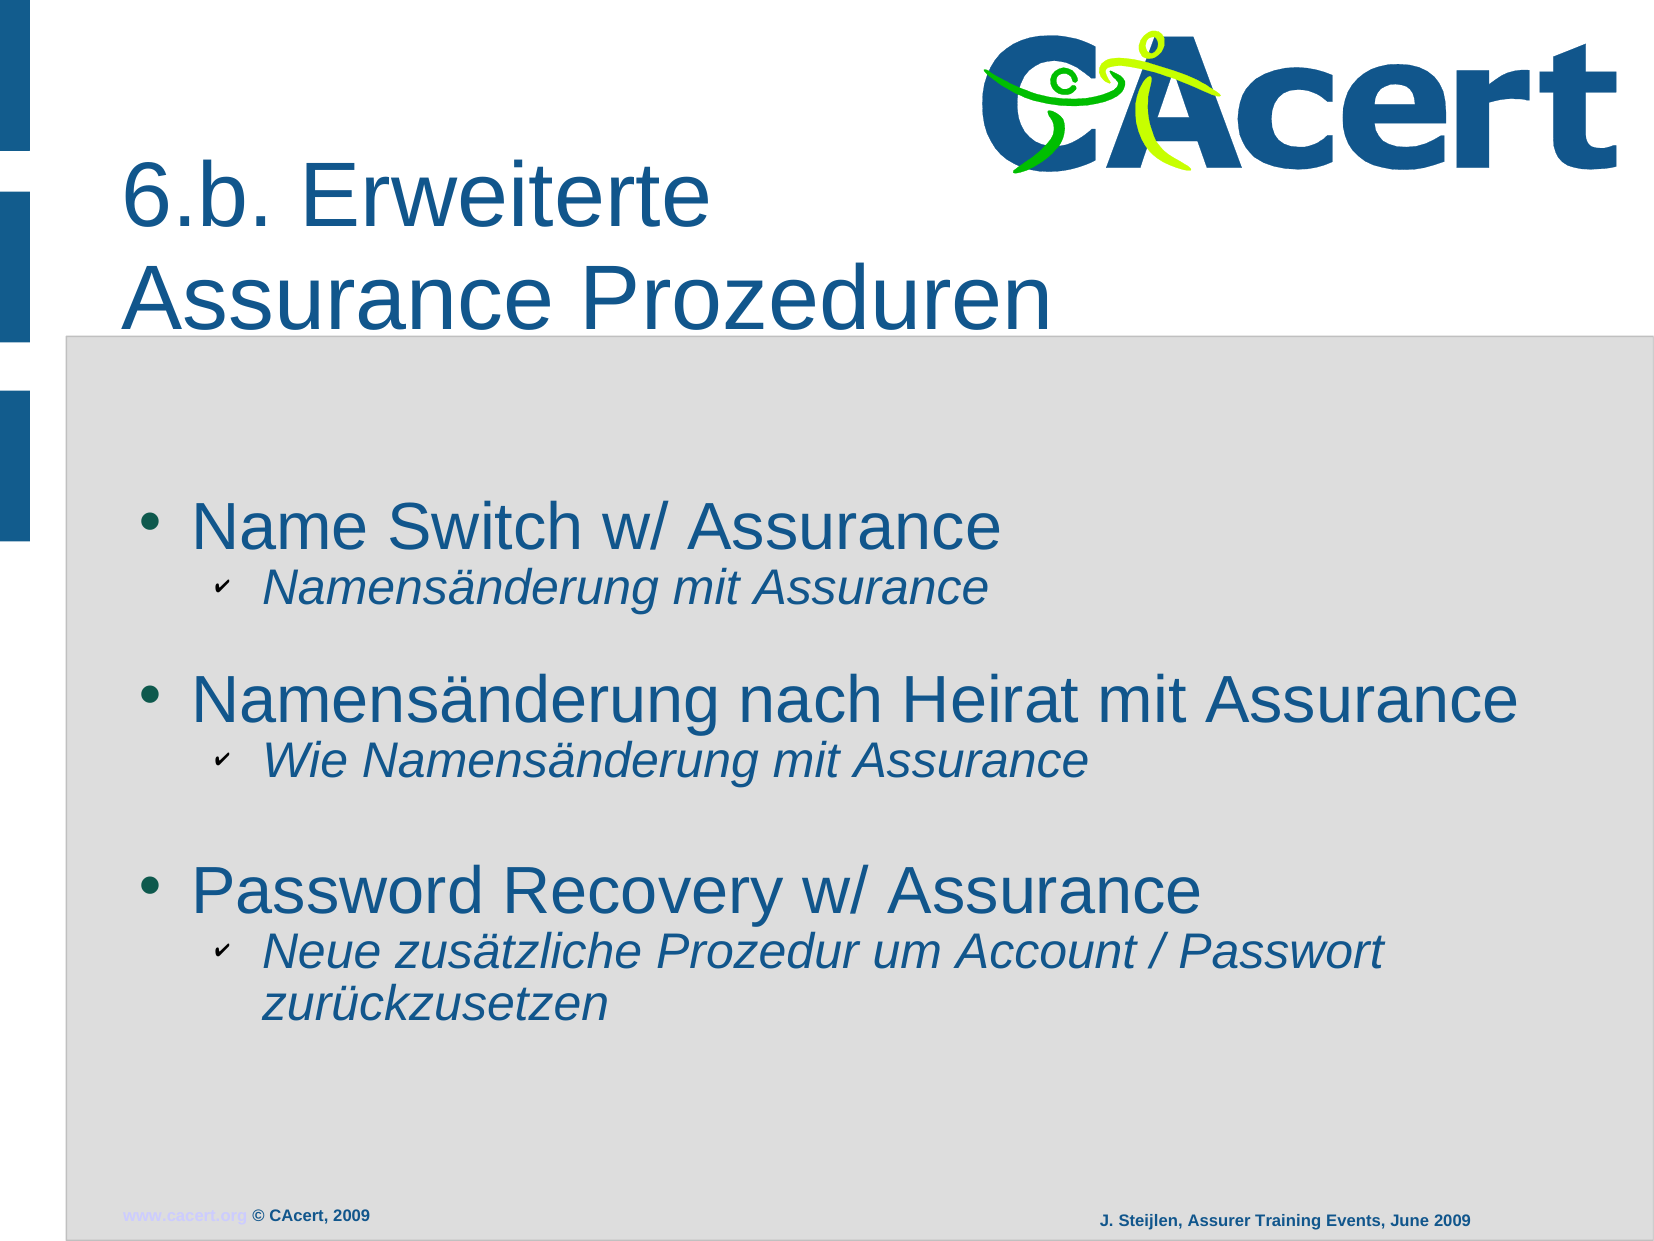

# 6.b. Erweiterte Assurance Prozeduren
Name Switch w/ Assurance
Namensänderung mit Assurance
Namensänderung nach Heirat mit Assurance
Wie Namensänderung mit Assurance
Password Recovery w/ Assurance
Neue zusätzliche Prozedur um Account / Passwort zurückzusetzen